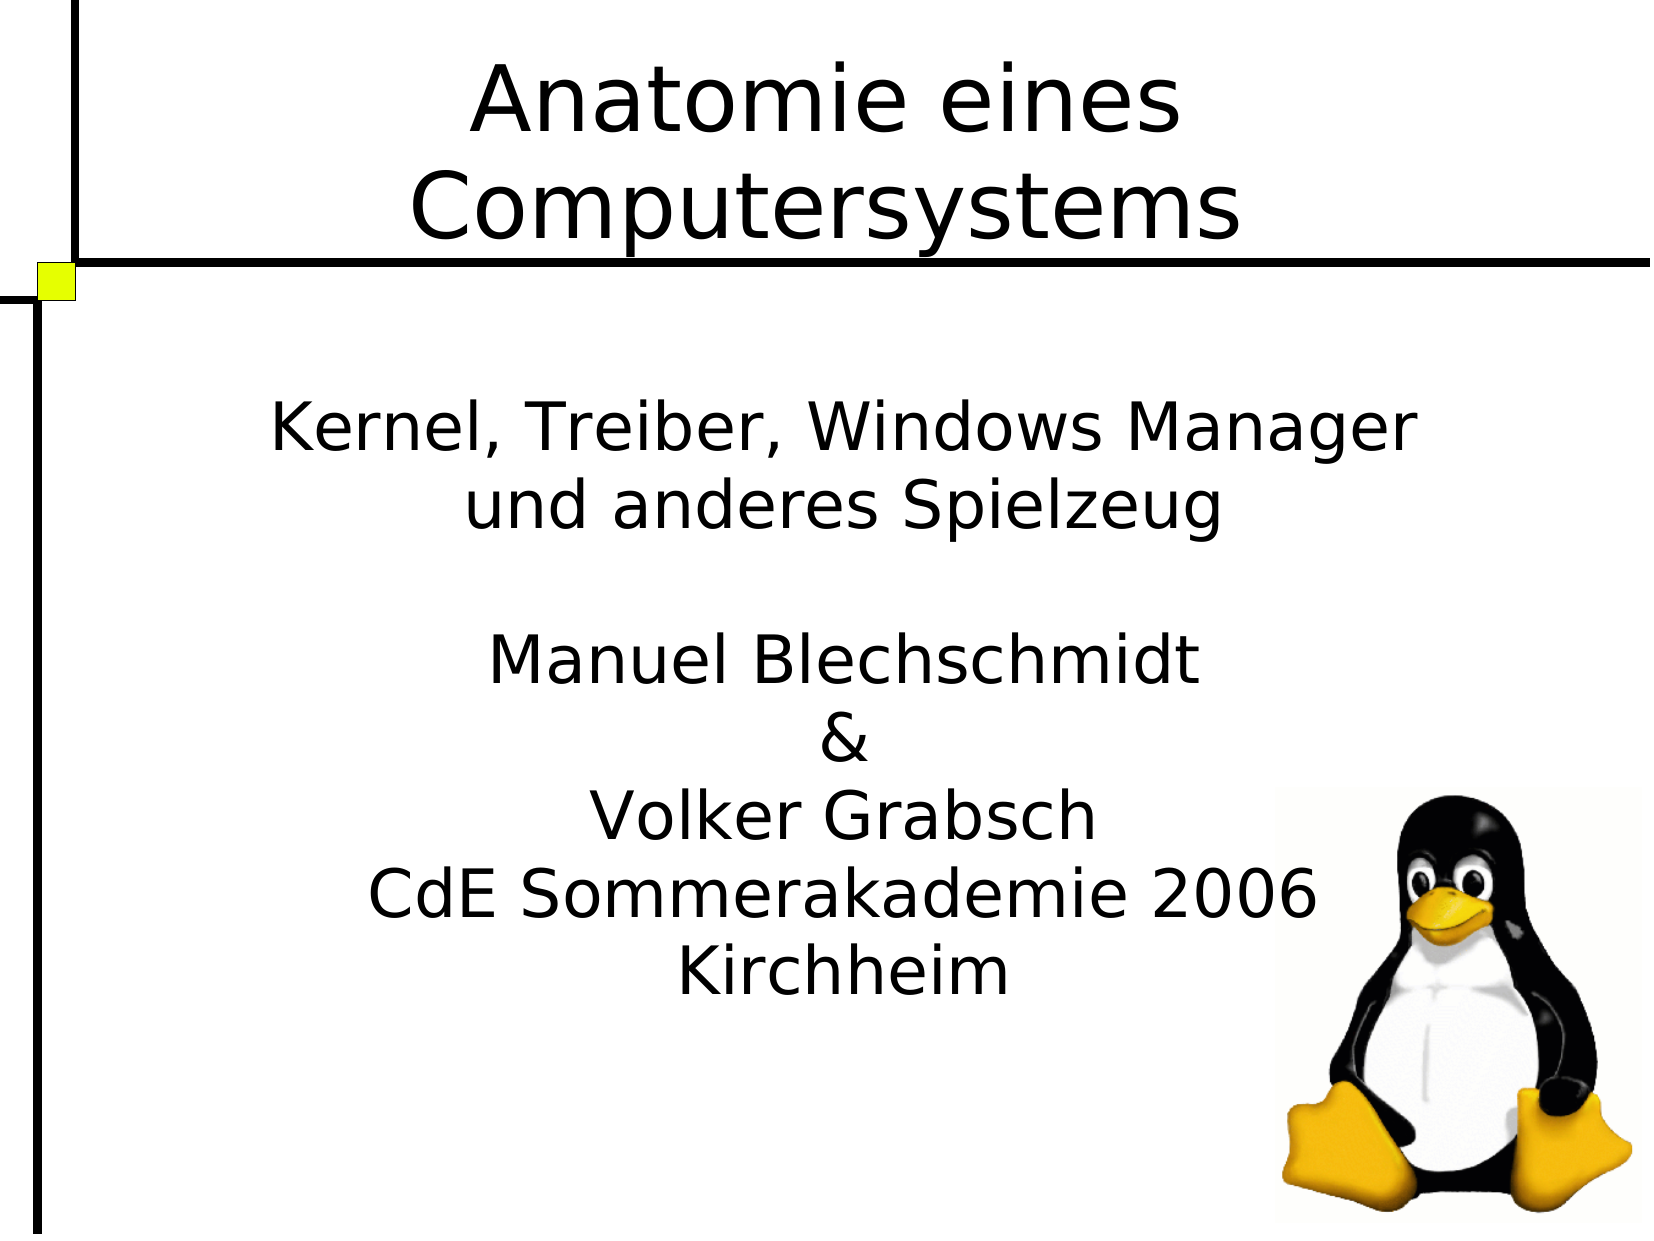

# Anatomie eines Computersystems
Kernel, Treiber, Windows Manager
und anderes Spielzeug
Manuel Blechschmidt
&
Volker Grabsch
CdE Sommerakademie 2006
Kirchheim